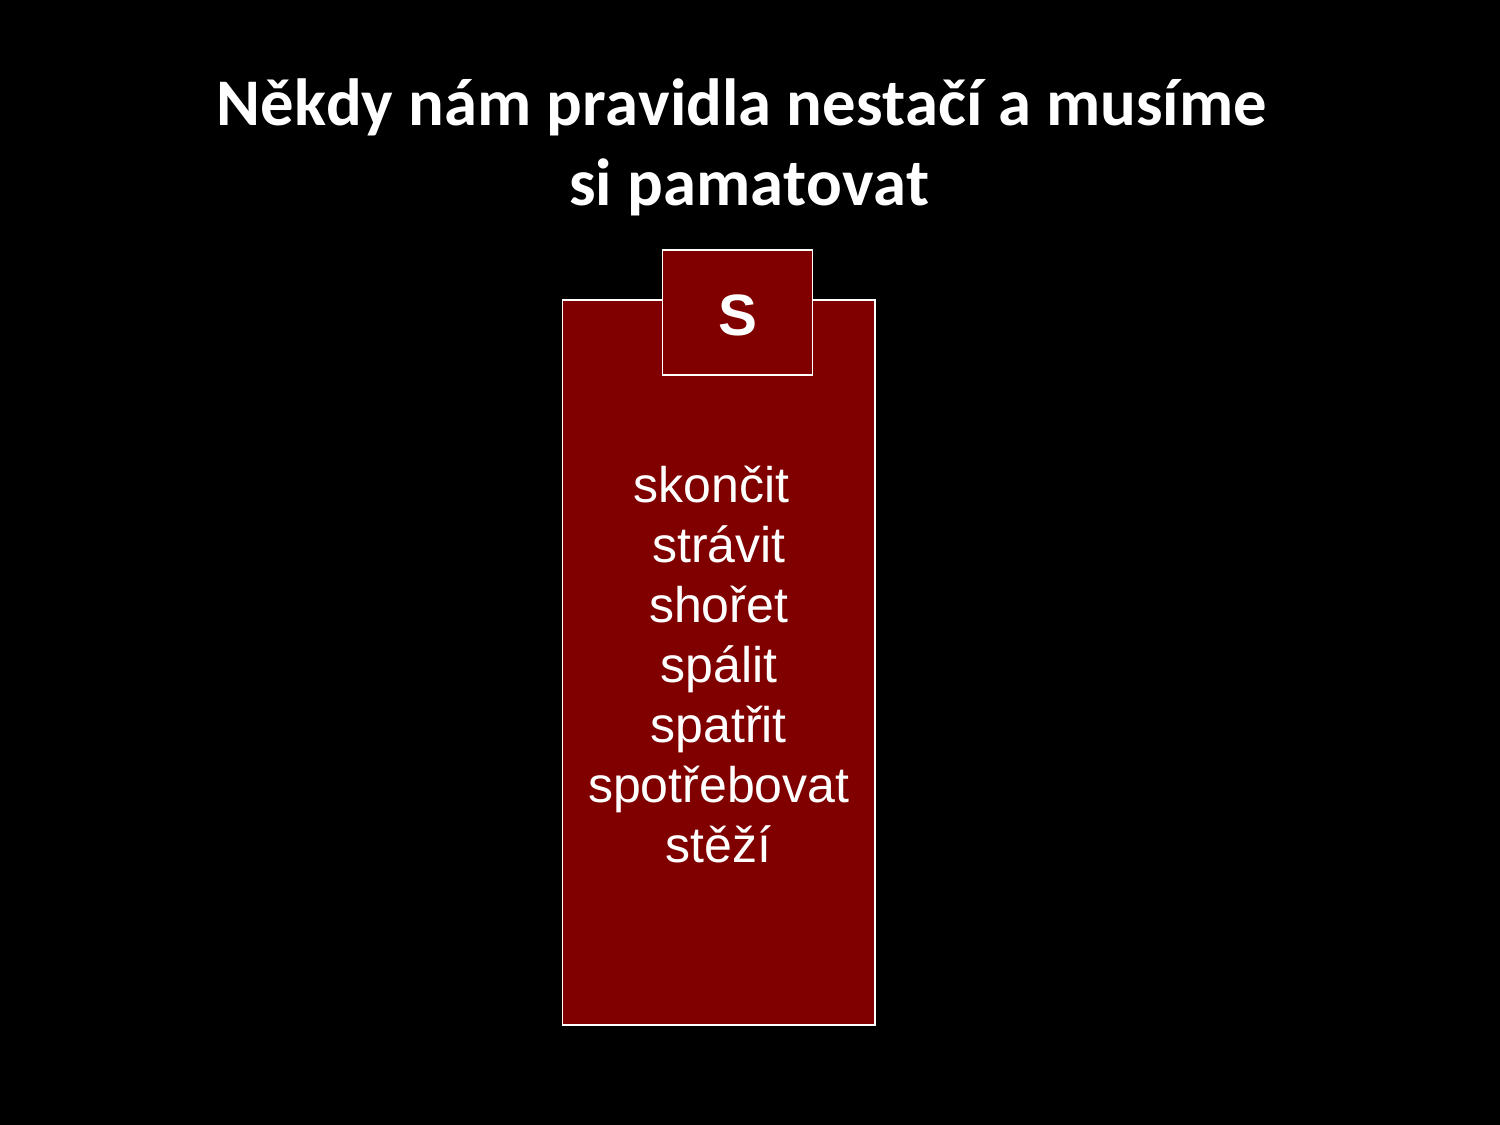

# Někdy nám pravidla nestačí a musíme si pamatovat
S
skončit
strávit
shořet
spálit
spatřit
spotřebovat
stěží